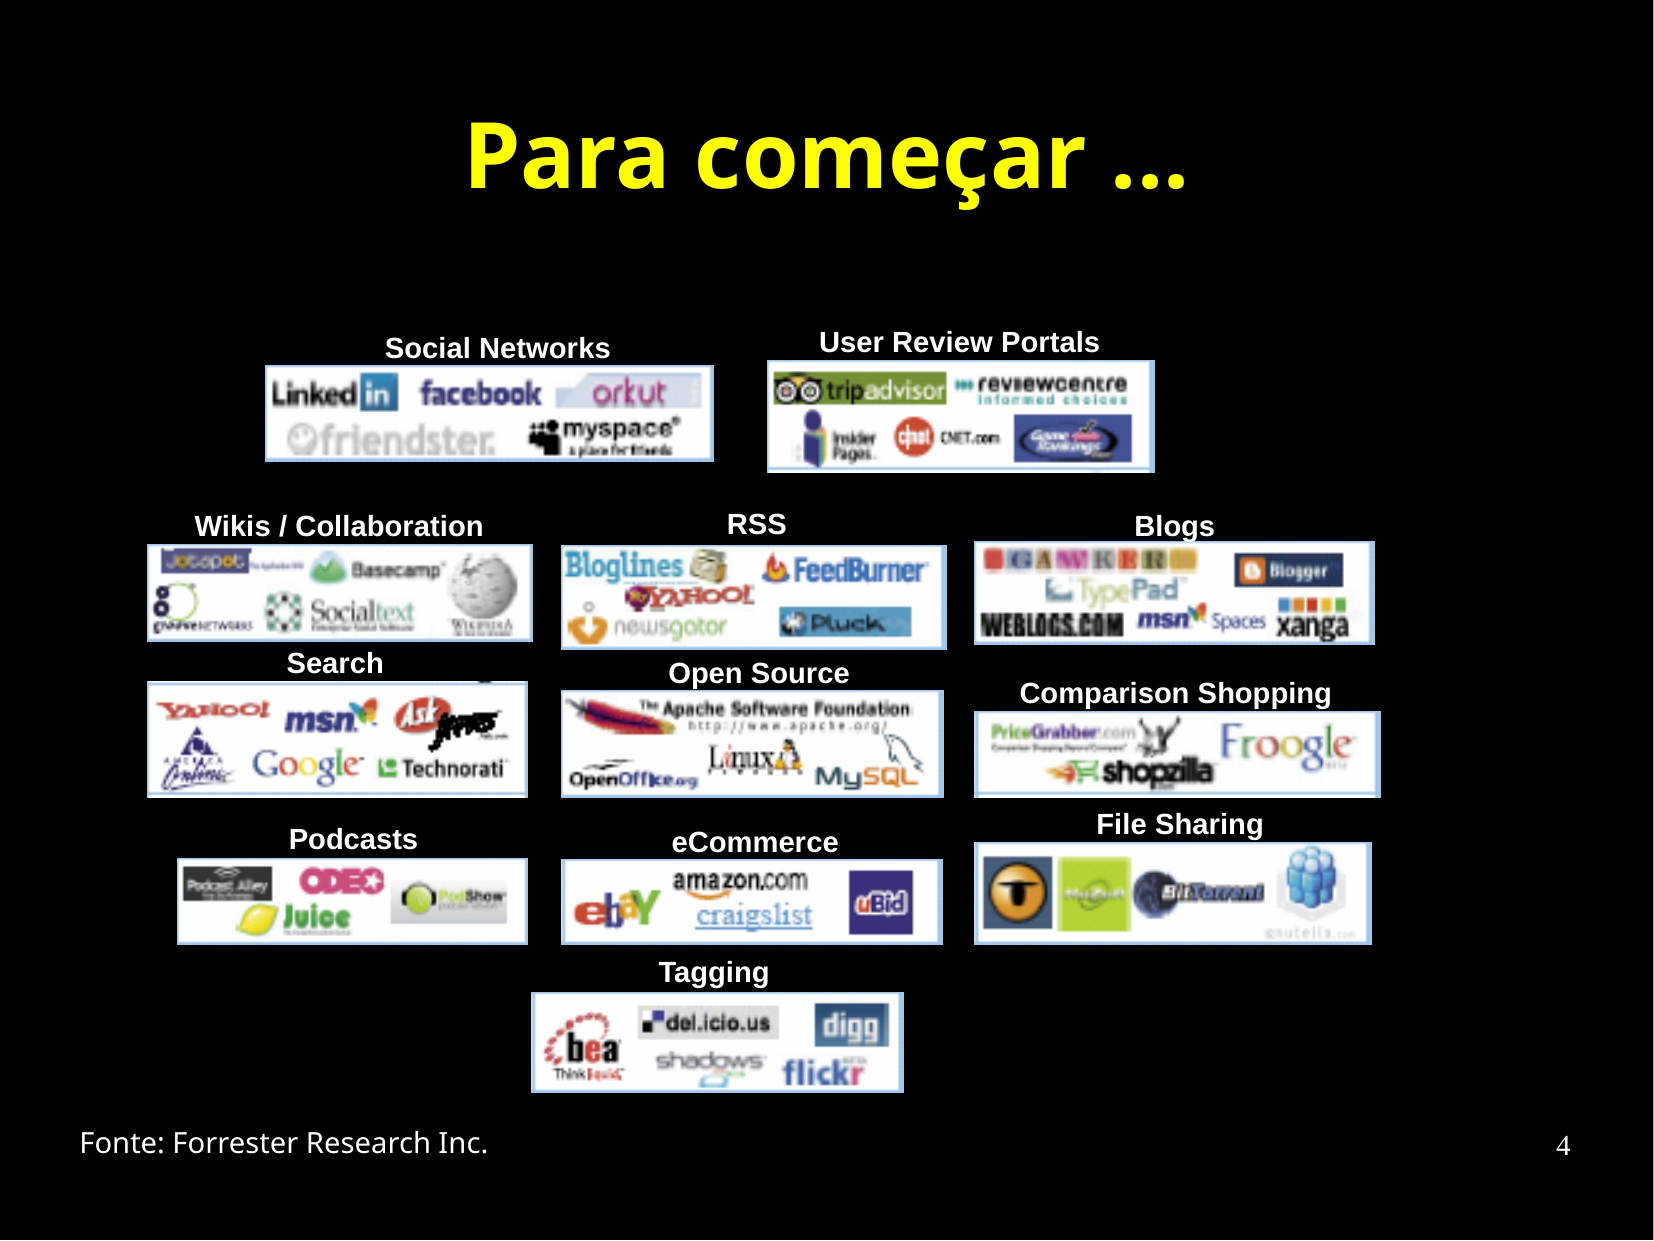

# Para começar ...
User Review Portals
Social Networks
RSS
Wikis / Collaboration
Blogs
Search
Open Source
Comparison Shopping
File Sharing
Podcasts
eCommerce
Tagging
Fonte: Forrester Research Inc.
4